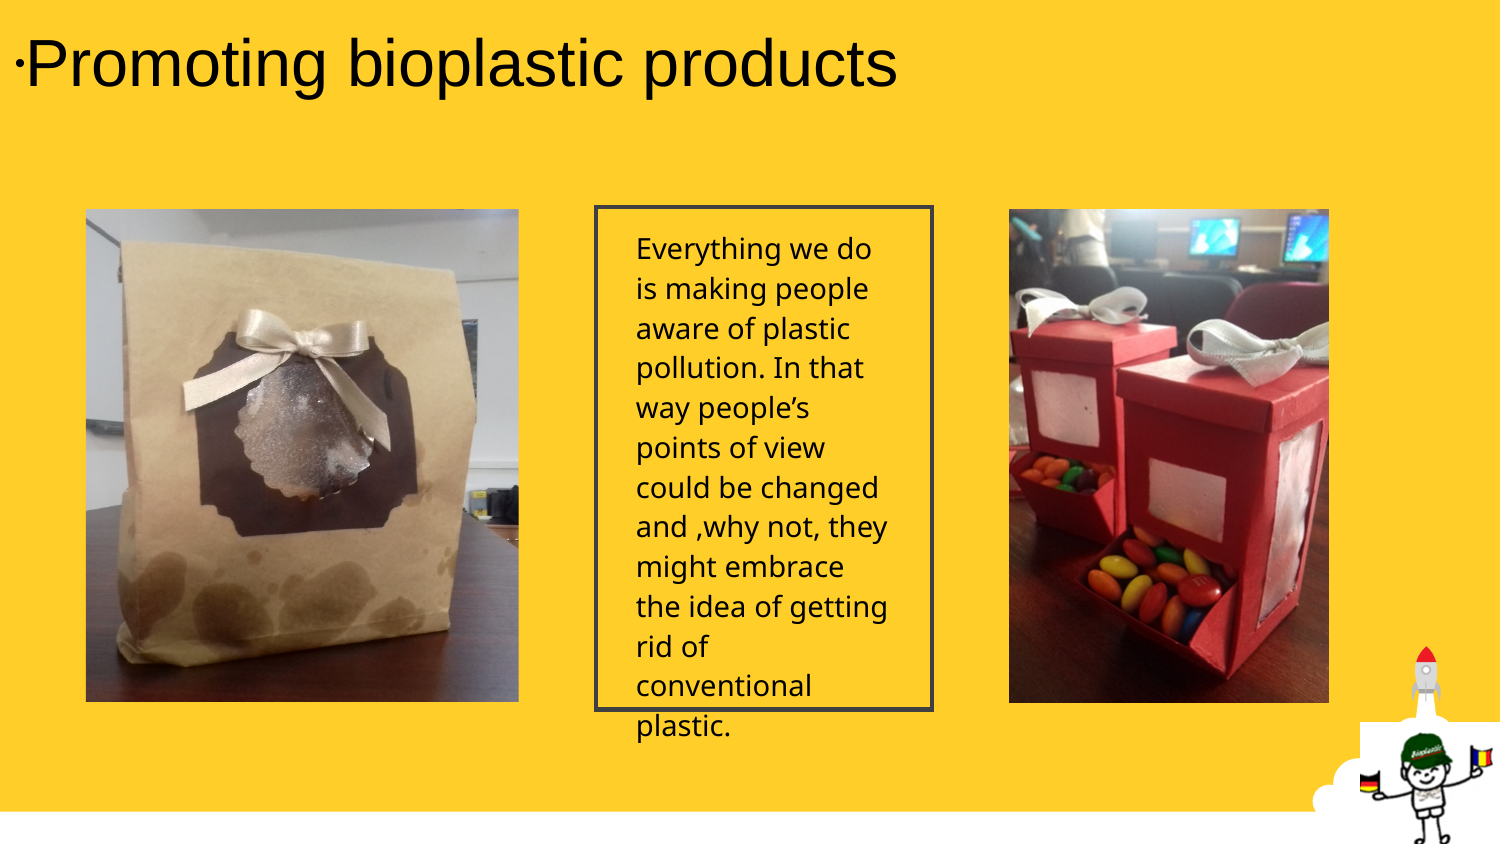

# Promoting bioplastic products
Everything we do is making people aware of plastic pollution. In that way people’s points of view could be changed and ,why not, they might embrace the idea of getting rid of conventional plastic.